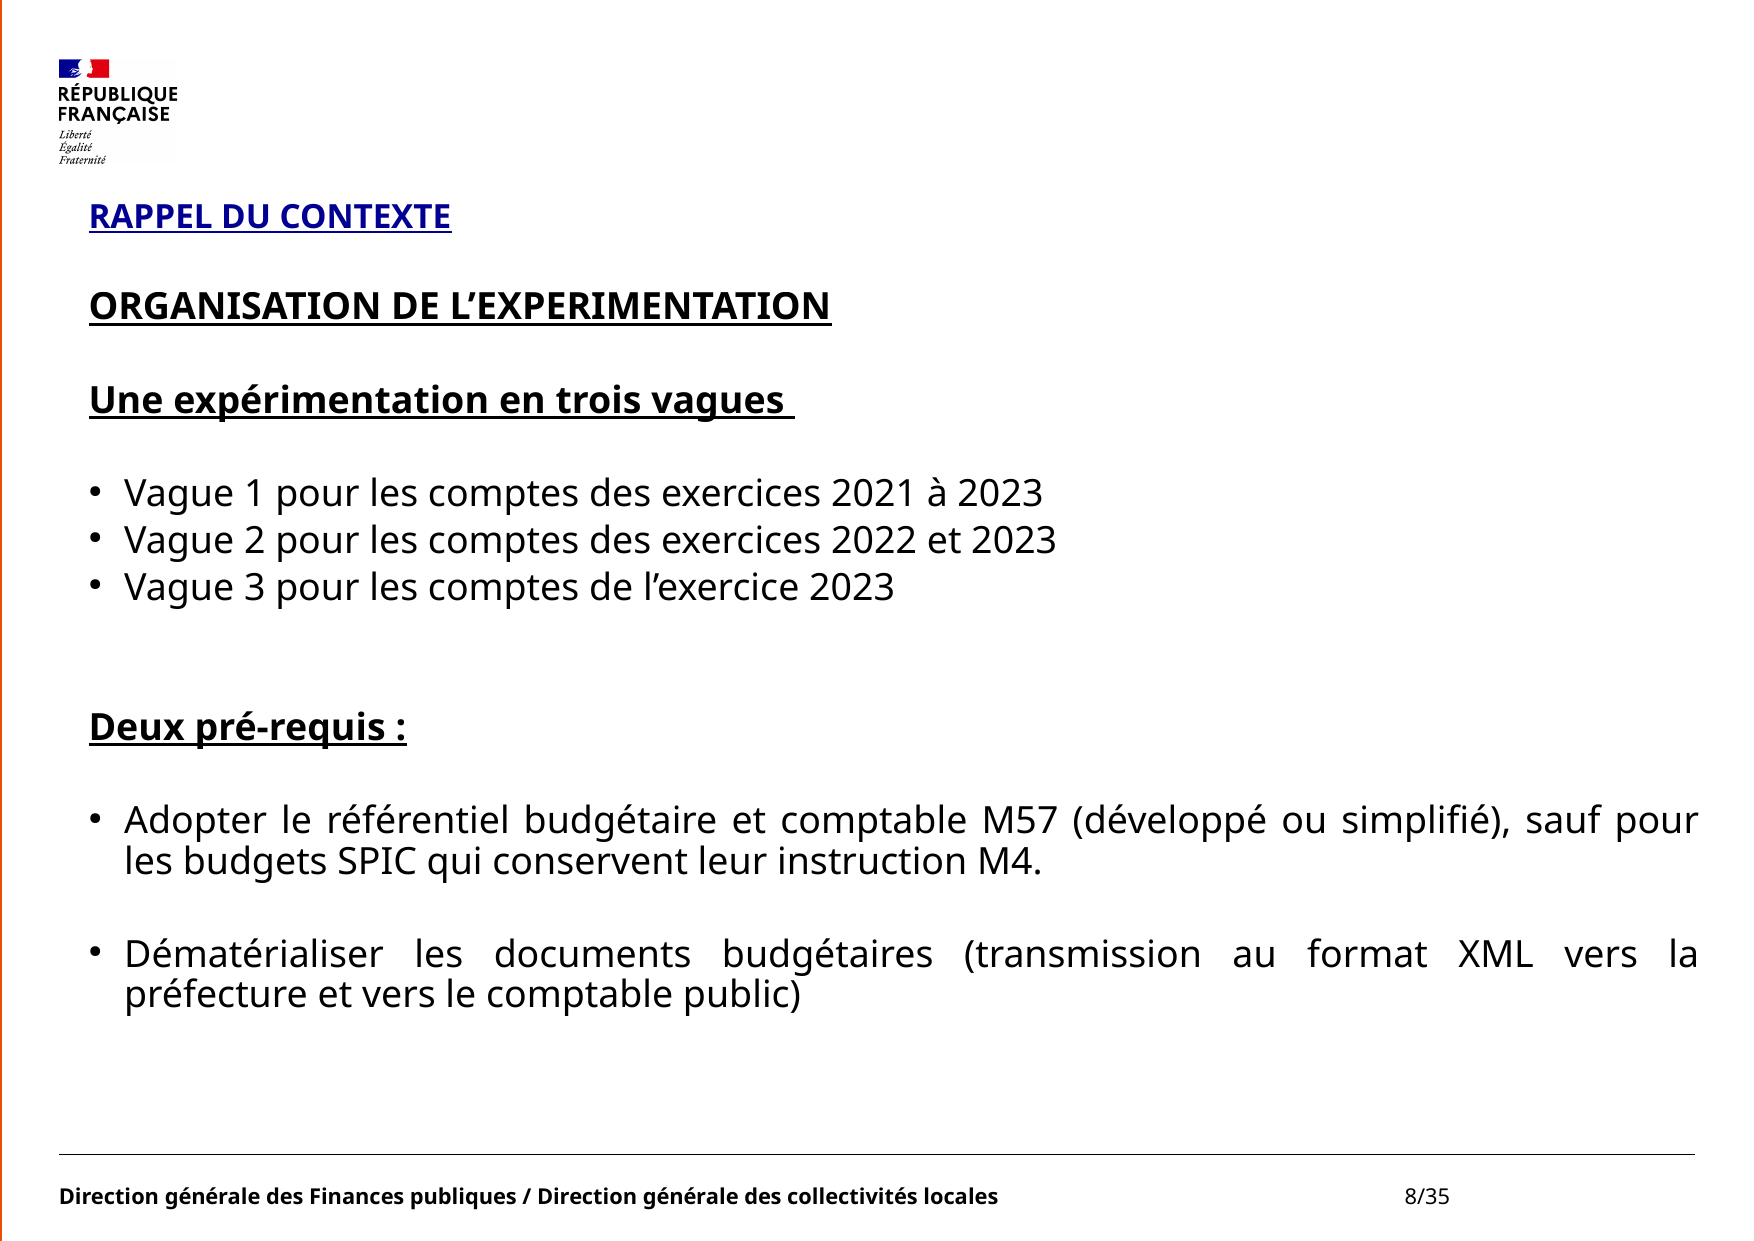

RAPPEL DU CONTEXTE
ORGANISATION DE L’EXPÉRIMENTATION
Une expérimentation en trois vagues
Vague 1 pour les comptes des exercices 2021 à 2023
Vague 2 pour les comptes des exercices 2022 et 2023
Vague 3 pour les comptes de l’exercice 2023
Deux pré-requis :
Adopter le référentiel budgétaire et comptable M57 (développé ou simplifié), sauf pour les budgets SPIC qui conservent leur instruction M4.
Dématérialiser les documents budgétaires (transmission au format XML vers la préfecture et vers le comptable public)